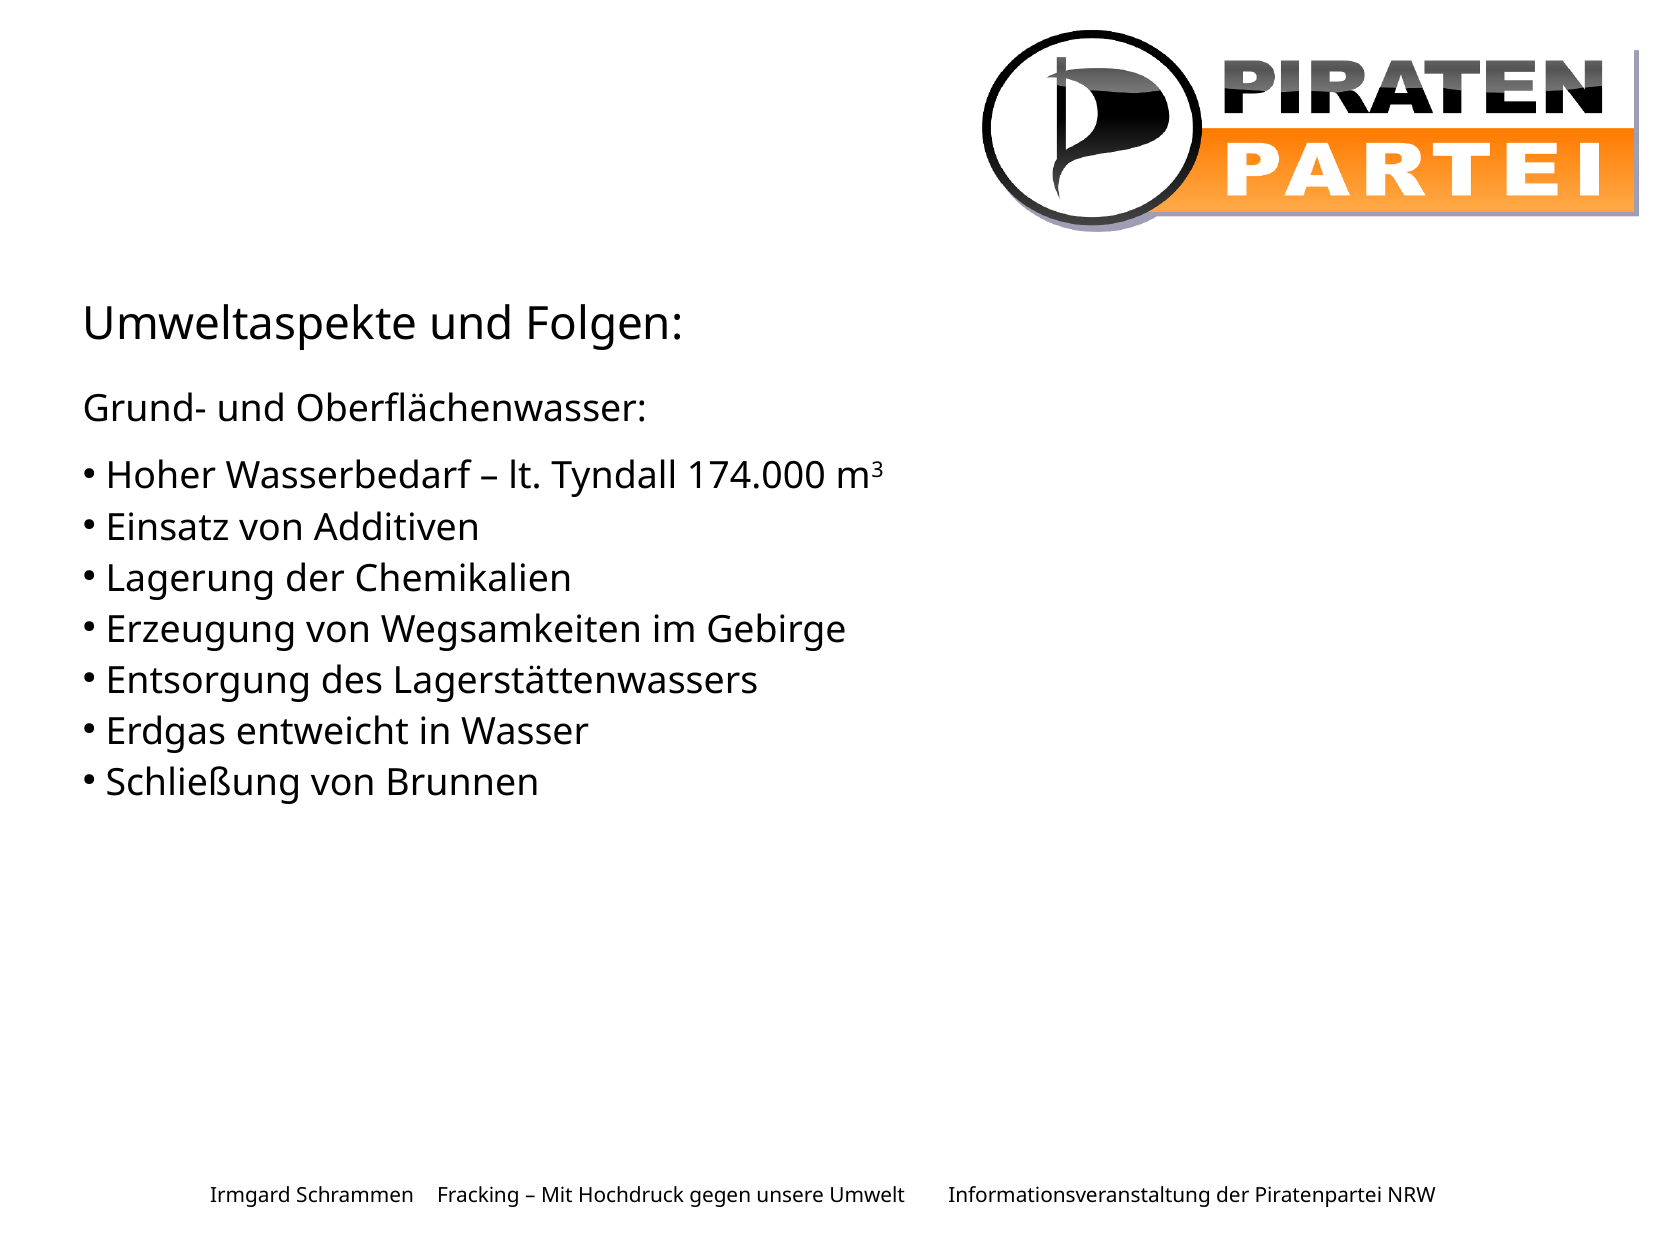

#
Umweltaspekte und Folgen:
Grund- und Oberflächenwasser:
 Hoher Wasserbedarf – lt. Tyndall 174.000 m3
 Einsatz von Additiven
 Lagerung der Chemikalien
 Erzeugung von Wegsamkeiten im Gebirge
 Entsorgung des Lagerstättenwassers
 Erdgas entweicht in Wasser
 Schließung von Brunnen
Irmgard Schrammen	 Fracking – Mit Hochdruck gegen unsere Umwelt 	Informationsveranstaltung der Piratenpartei NRW